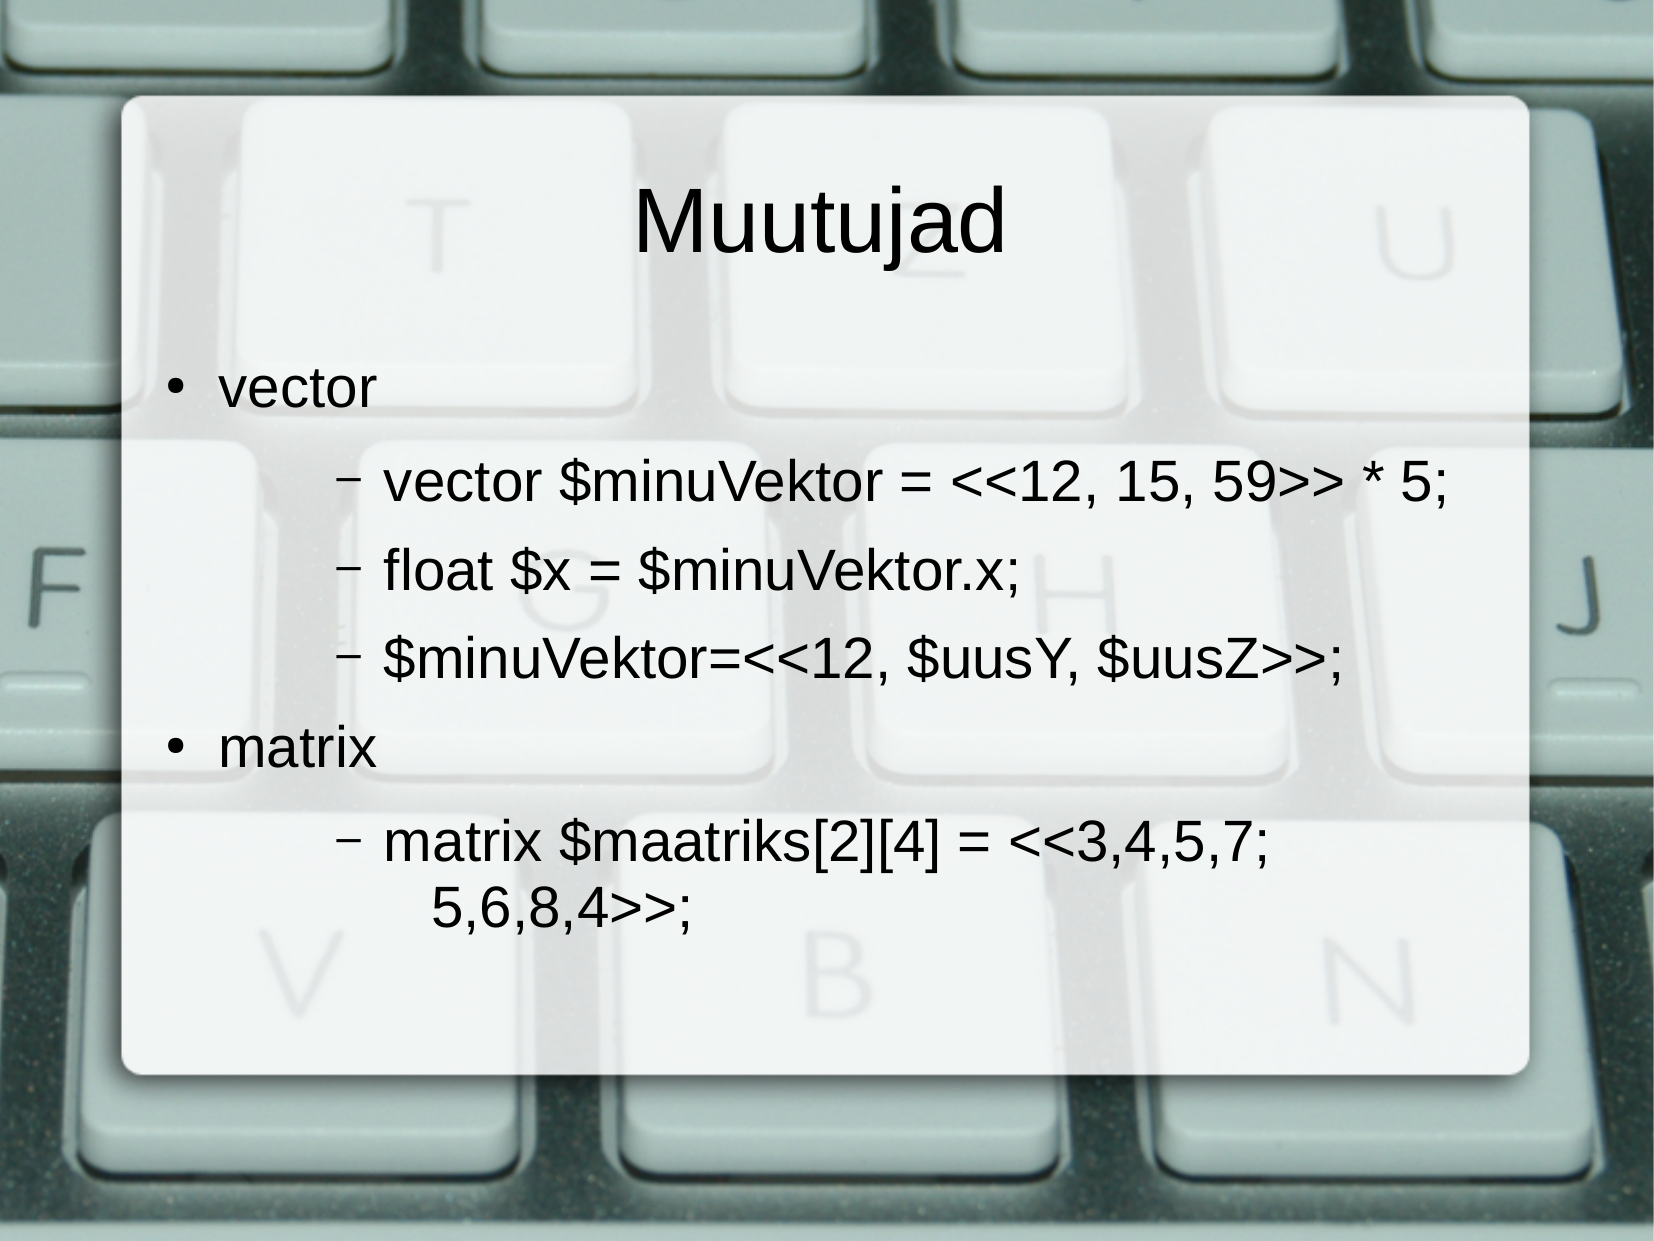

# Muutujad
vector
vector $minuVektor = <<12, 15, 59>> * 5;
float $x = $minuVektor.x;
$minuVektor=<<12, $uusY, $uusZ>>;
matrix
matrix $maatriks[2][4] = <<3,4,5,7; 5,6,8,4>>;